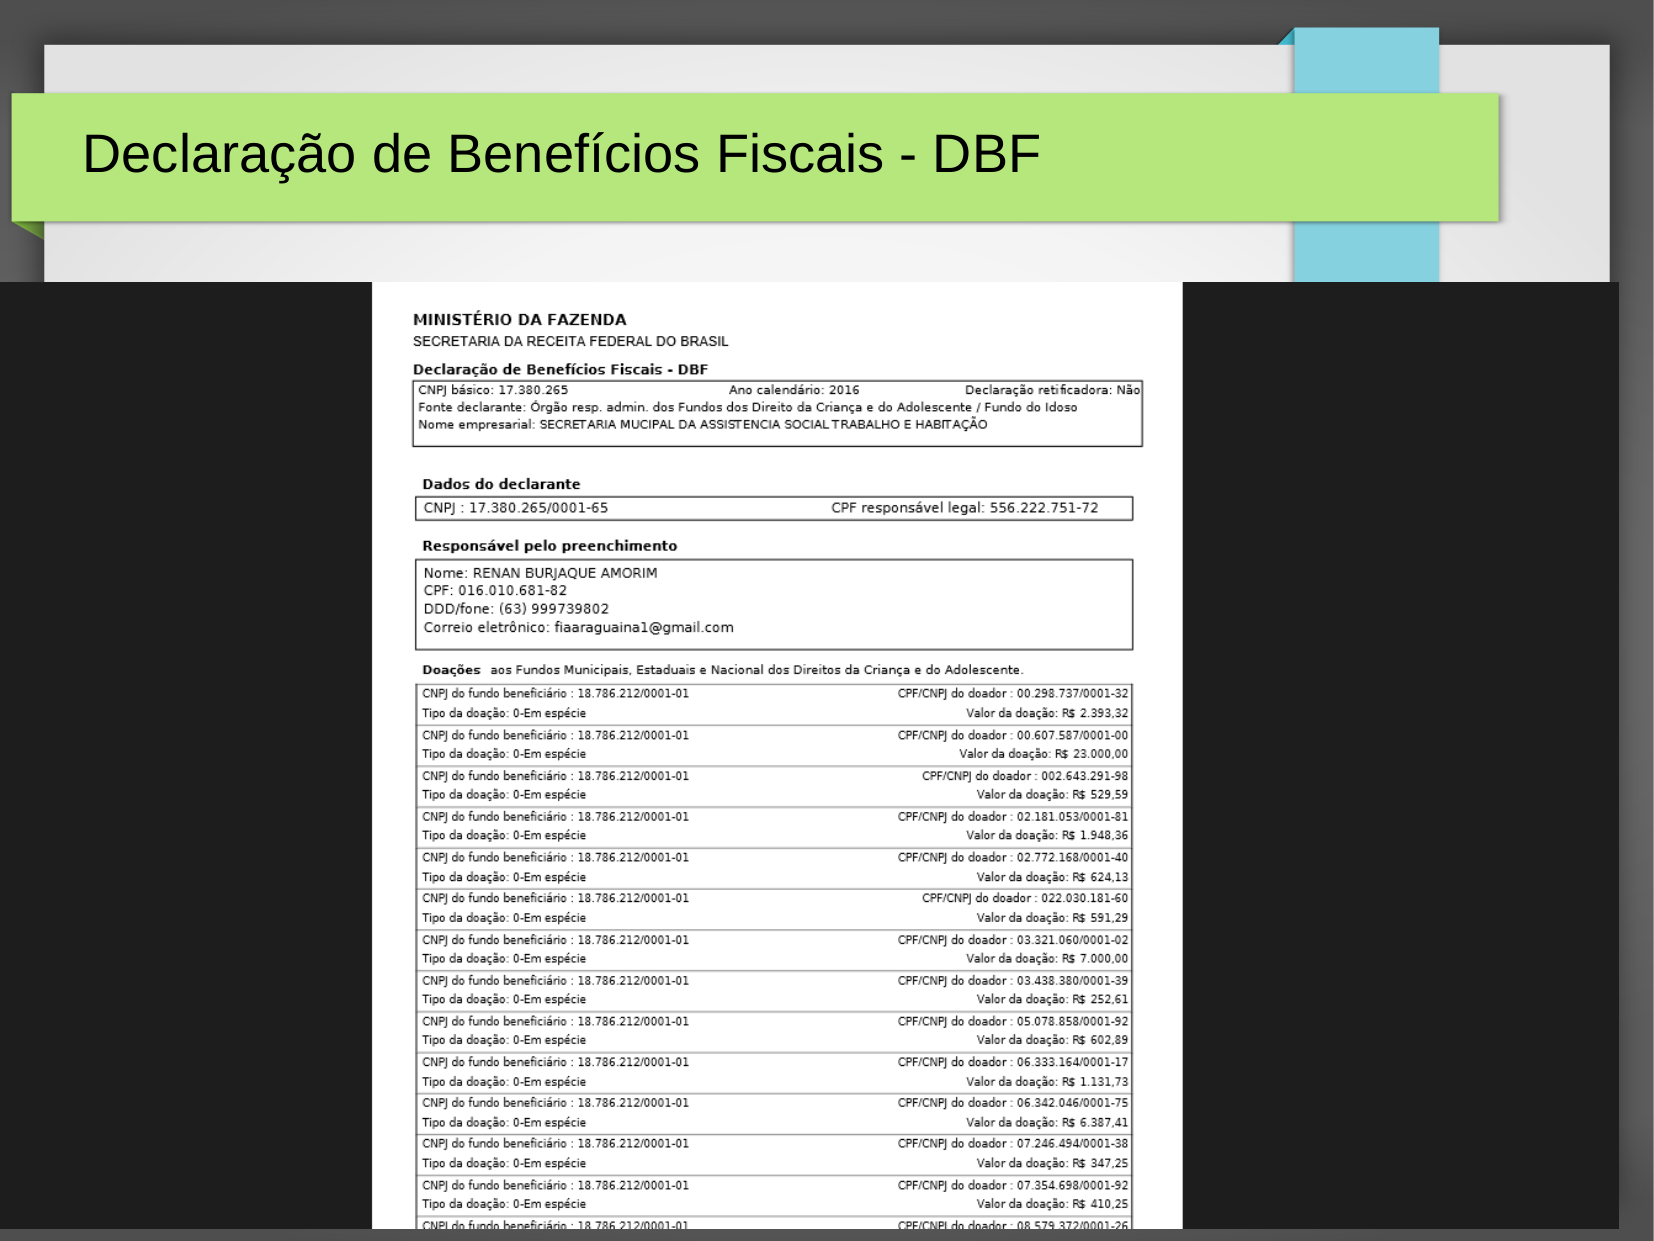

# Declaração de Benefícios Fiscais - DBF